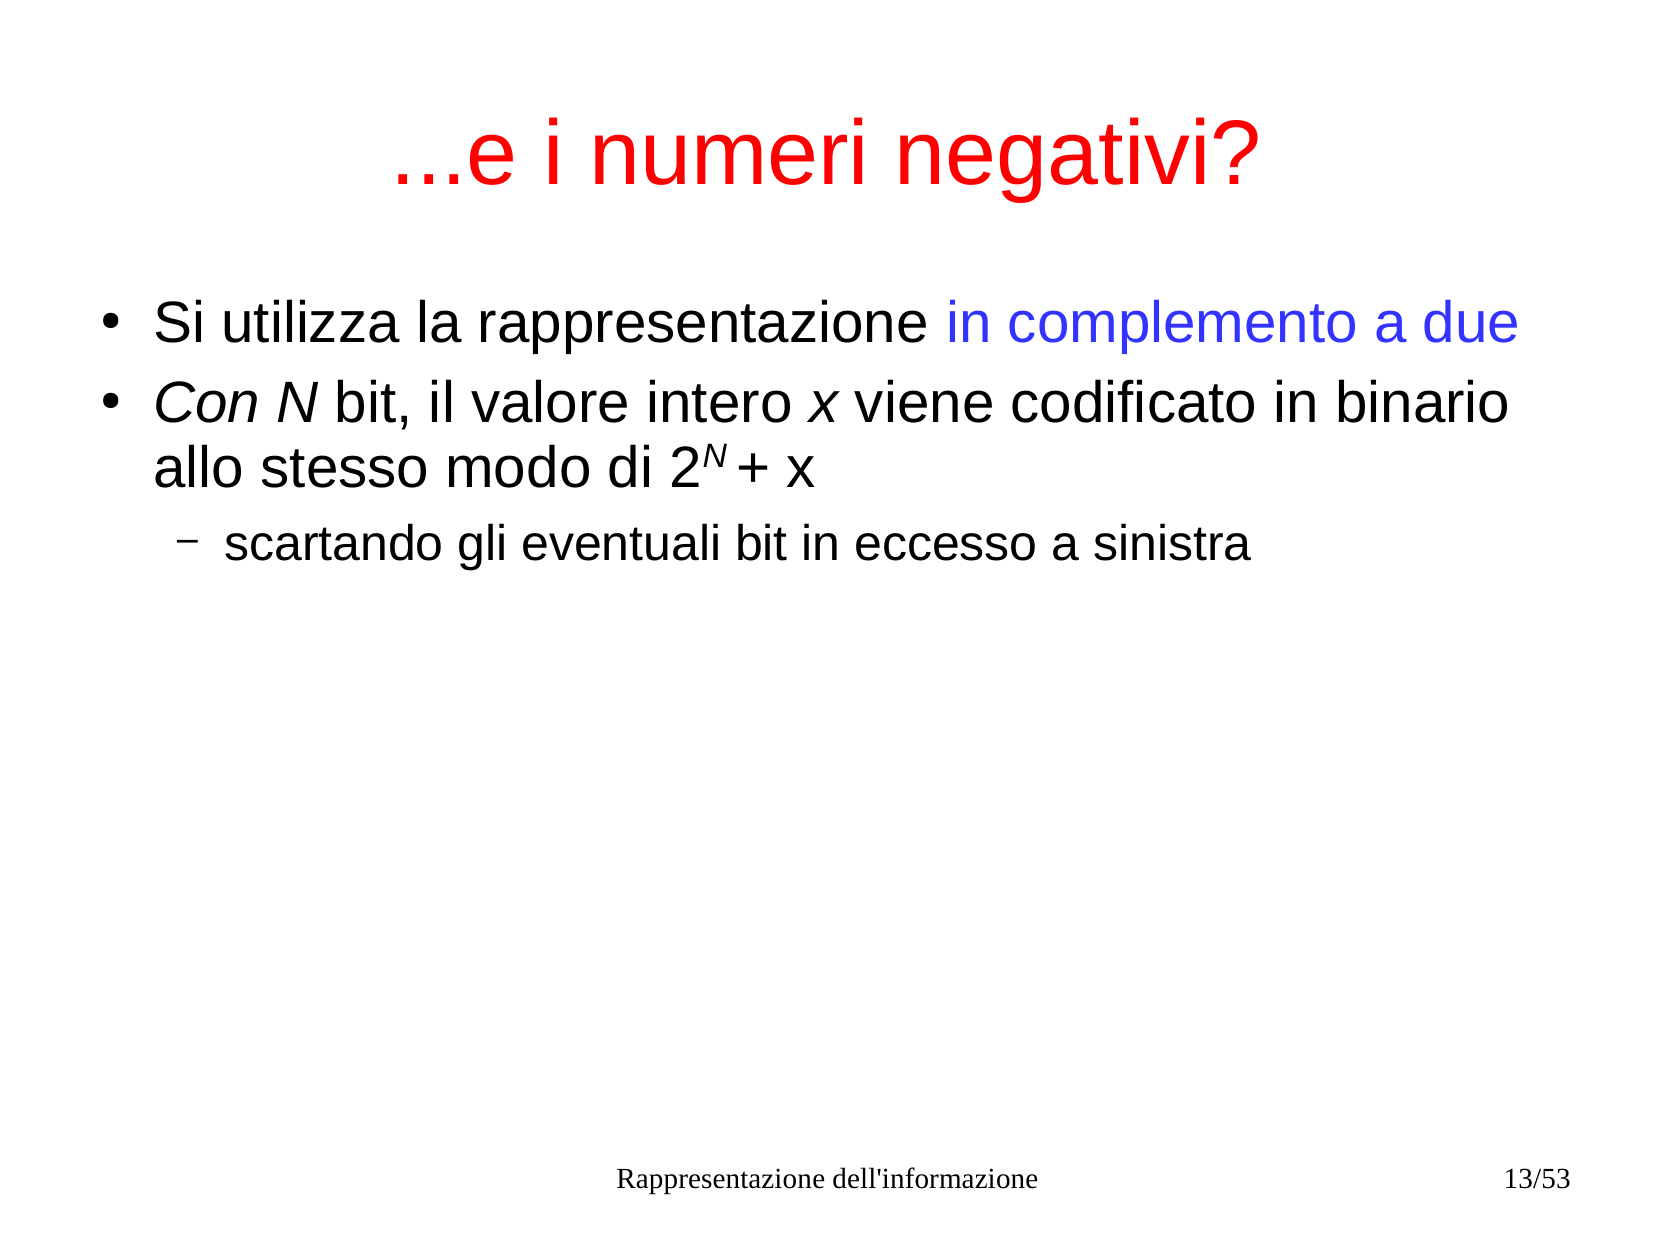

# ...e i numeri negativi?
Si utilizza la rappresentazione in complemento a due
Con N bit, il valore intero x viene codificato in binario allo stesso modo di 2N + x
scartando gli eventuali bit in eccesso a sinistra
Rappresentazione dell'informazione
13